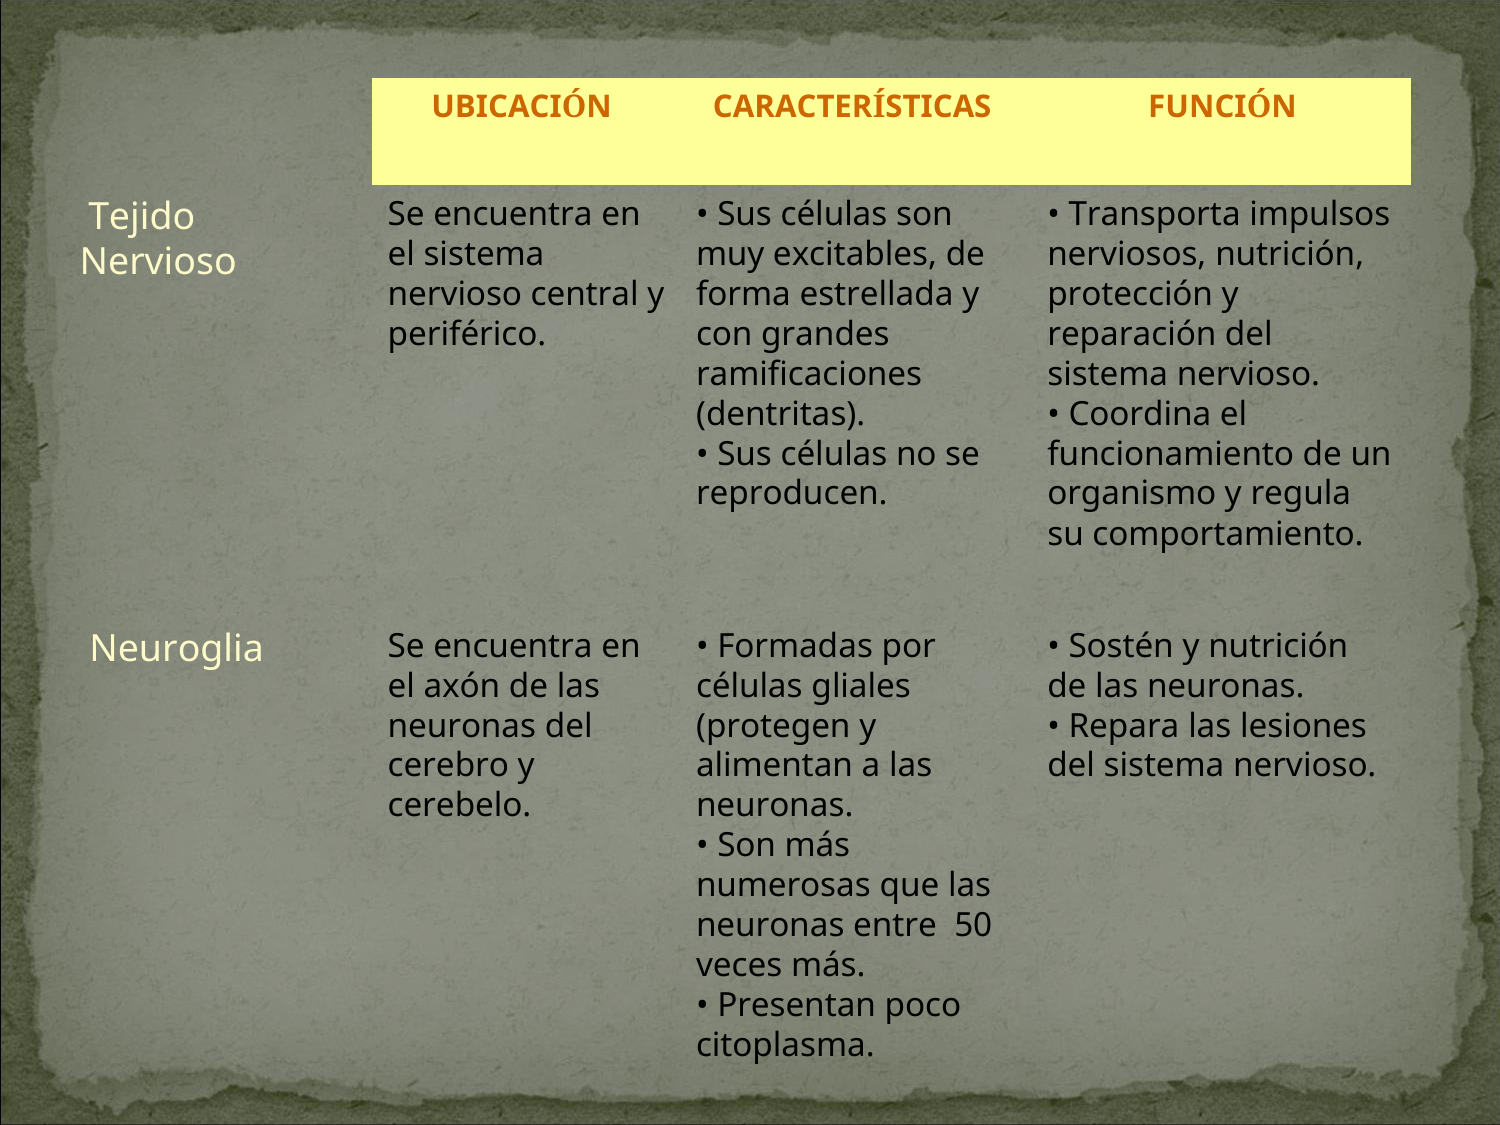

| | UBICACIÓN | CARACTERÍSTICAS | FUNCIÓN |
| --- | --- | --- | --- |
| Tejido Nervioso | Se encuentra en el sistema nervioso central y periférico. | • Sus células son muy excitables, de forma estrellada y con grandes ramificaciones (dentritas). • Sus células no se reproducen. | • Transporta impulsos nerviosos, nutrición, protección y reparación del sistema nervioso. • Coordina el funcionamiento de un organismo y regula su comportamiento. |
| --- | --- | --- | --- |
| Neuroglia | Se encuentra en el axón de las neuronas del cerebro y cerebelo. | • Formadas por células gliales (protegen y alimentan a las neuronas. • Son más numerosas que las neuronas entre 50 veces más. • Presentan poco citoplasma. | • Sostén y nutrición de las neuronas. • Repara las lesiones del sistema nervioso. |